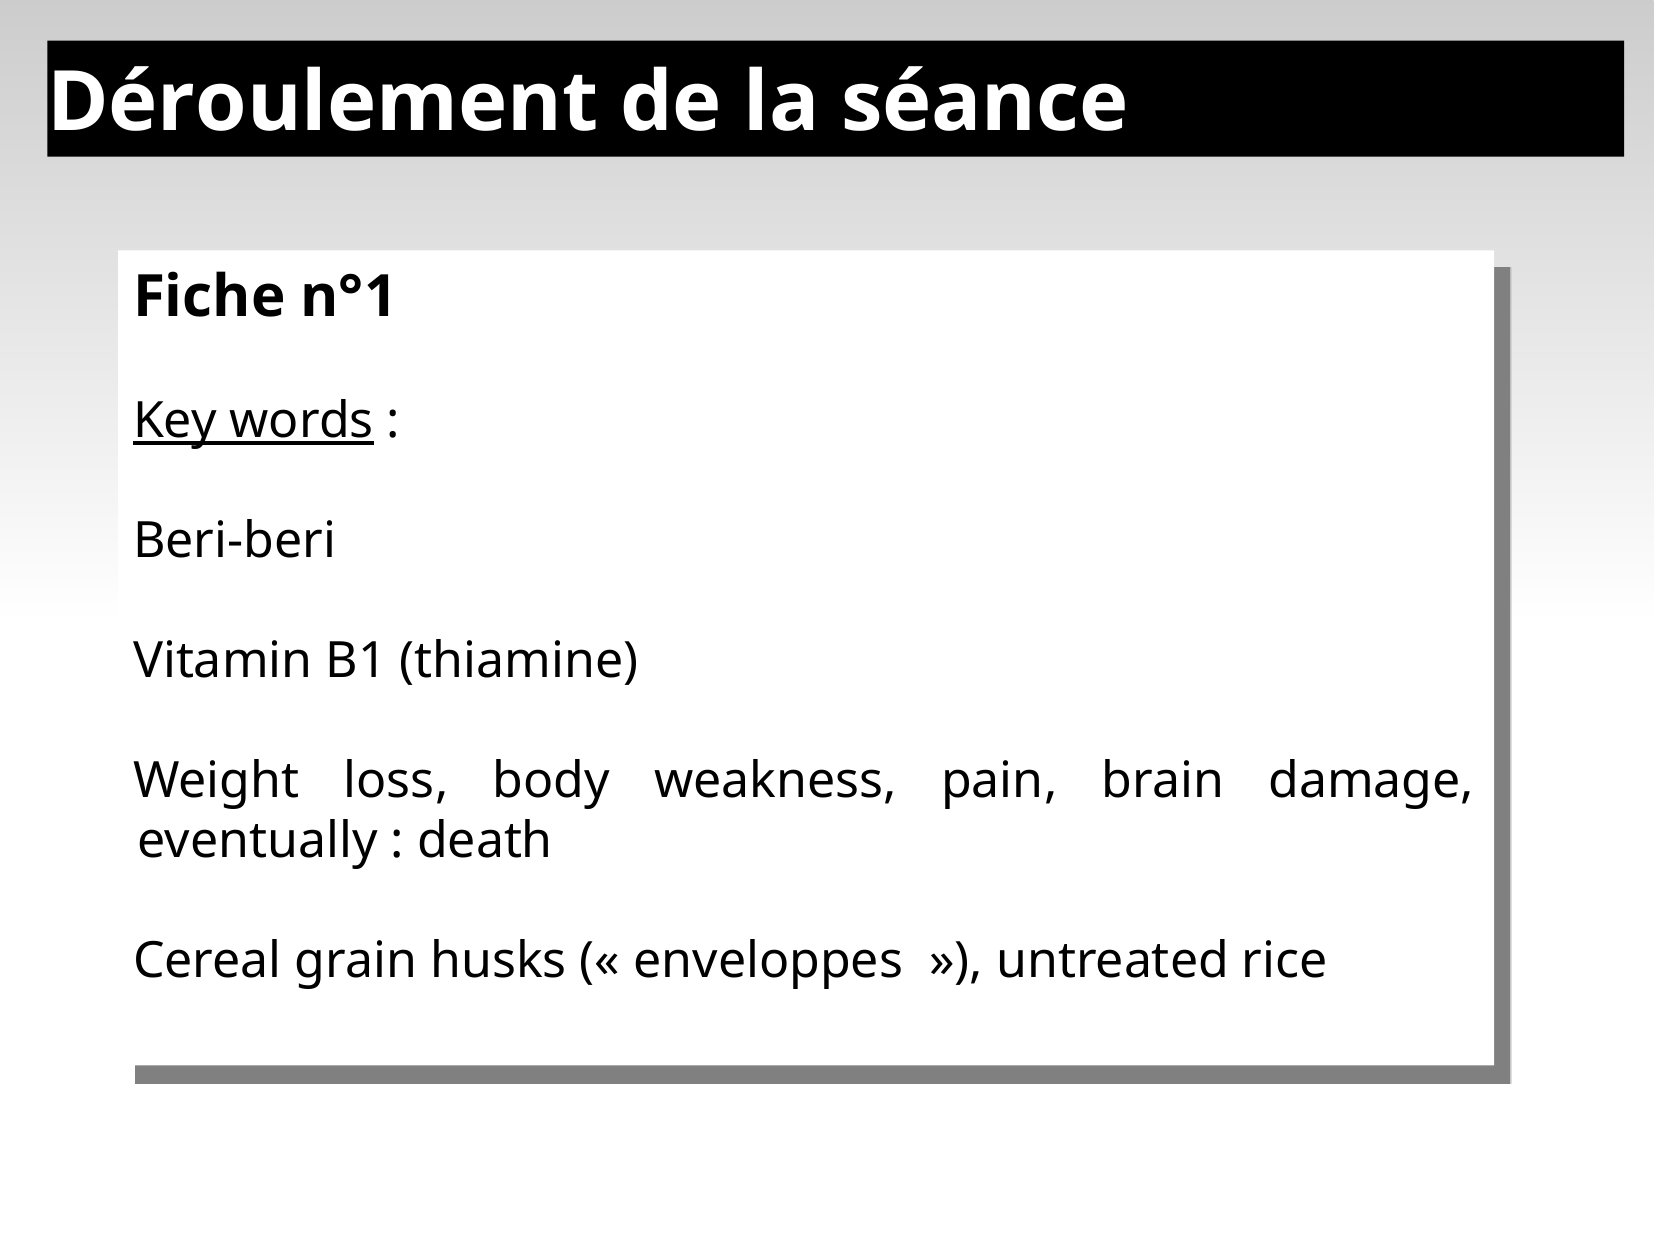

# Déroulement de la séance
Fiche n°1
Key words :
Beri-beri
Vitamin B1 (thiamine)
Weight loss, body weakness, pain, brain damage, eventually : death
Cereal grain husks (« enveloppes  »), untreated rice